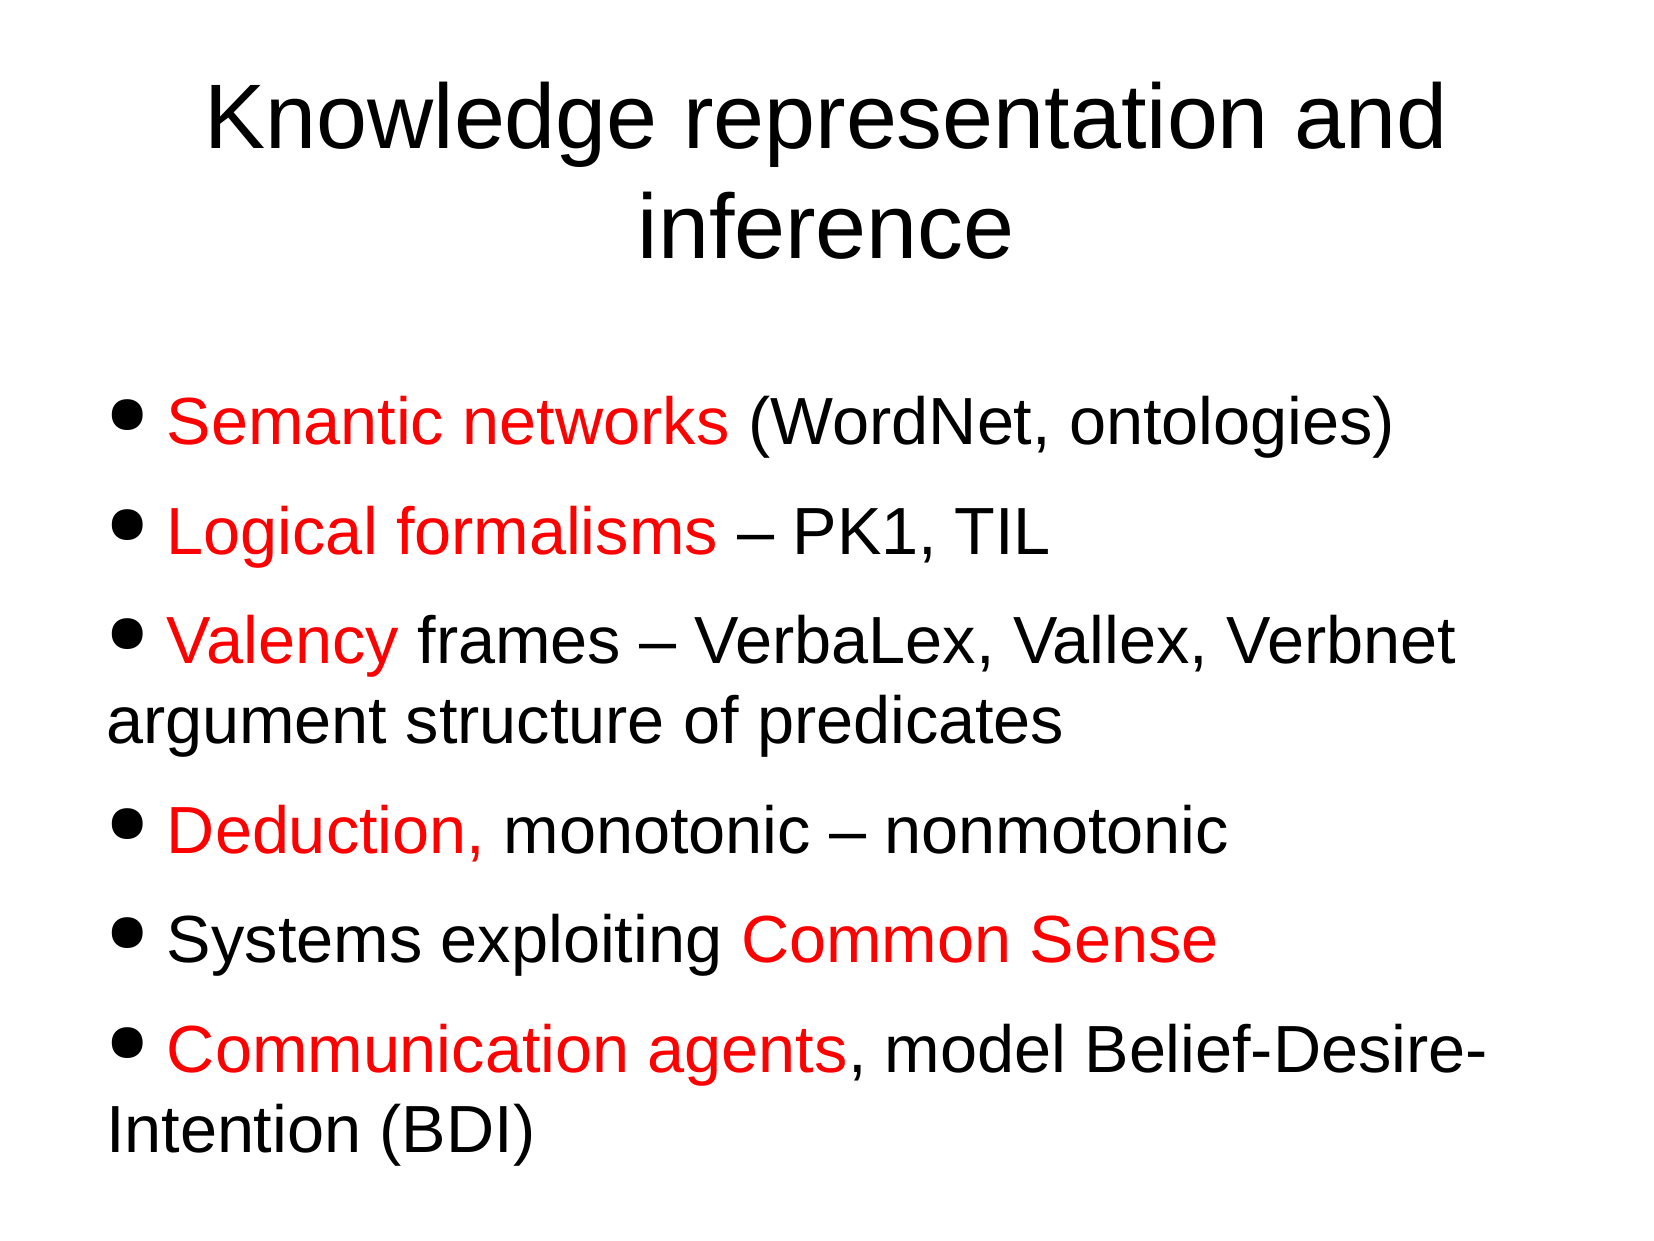

# Knowledge representation and inference
 Semantic networks (WordNet, ontologies)
 Logical formalisms – PK1, TIL
 Valency frames – VerbaLex, Vallex, Verbnet argument structure of predicates
 Deduction, monotonic – nonmotonic
 Systems exploiting Common Sense
 Communication agents, model Belief-Desire- Intention (BDI)